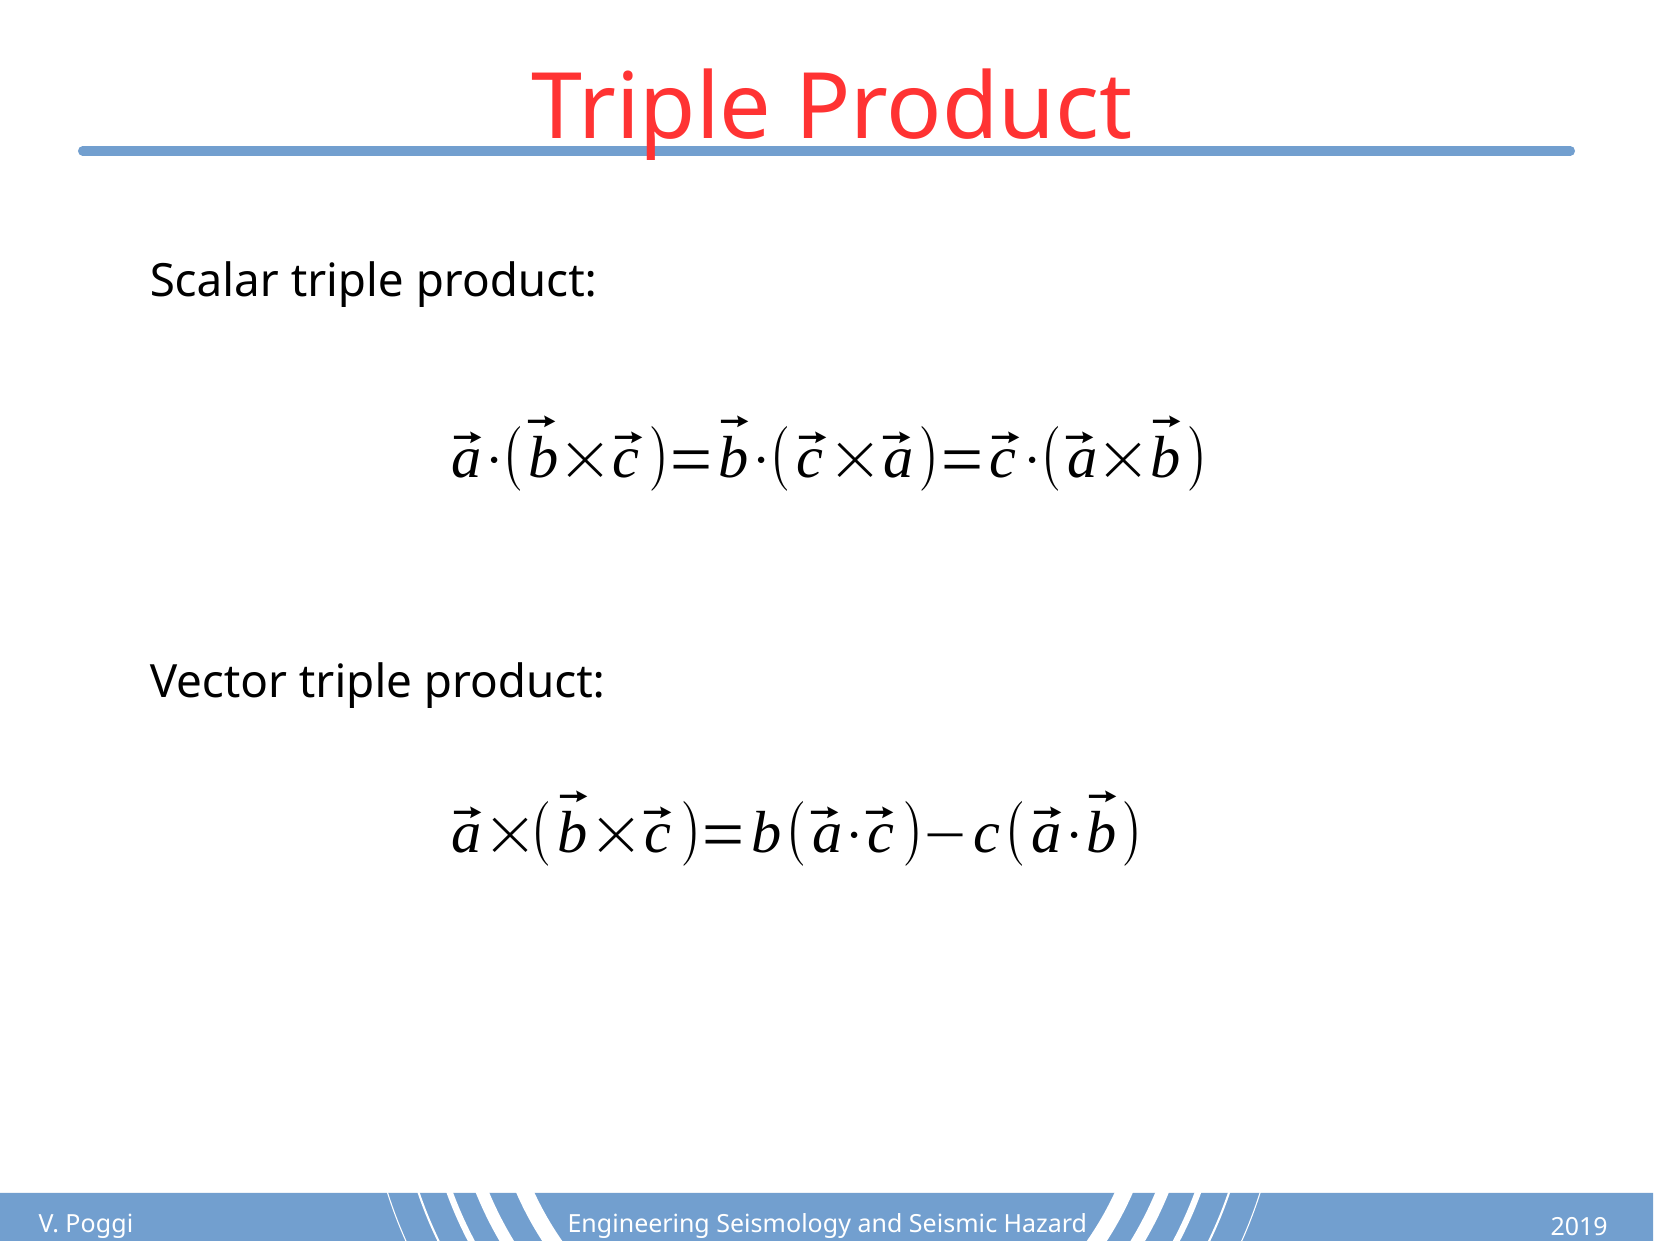

Triple Product
Scalar triple product:
Vector triple product: